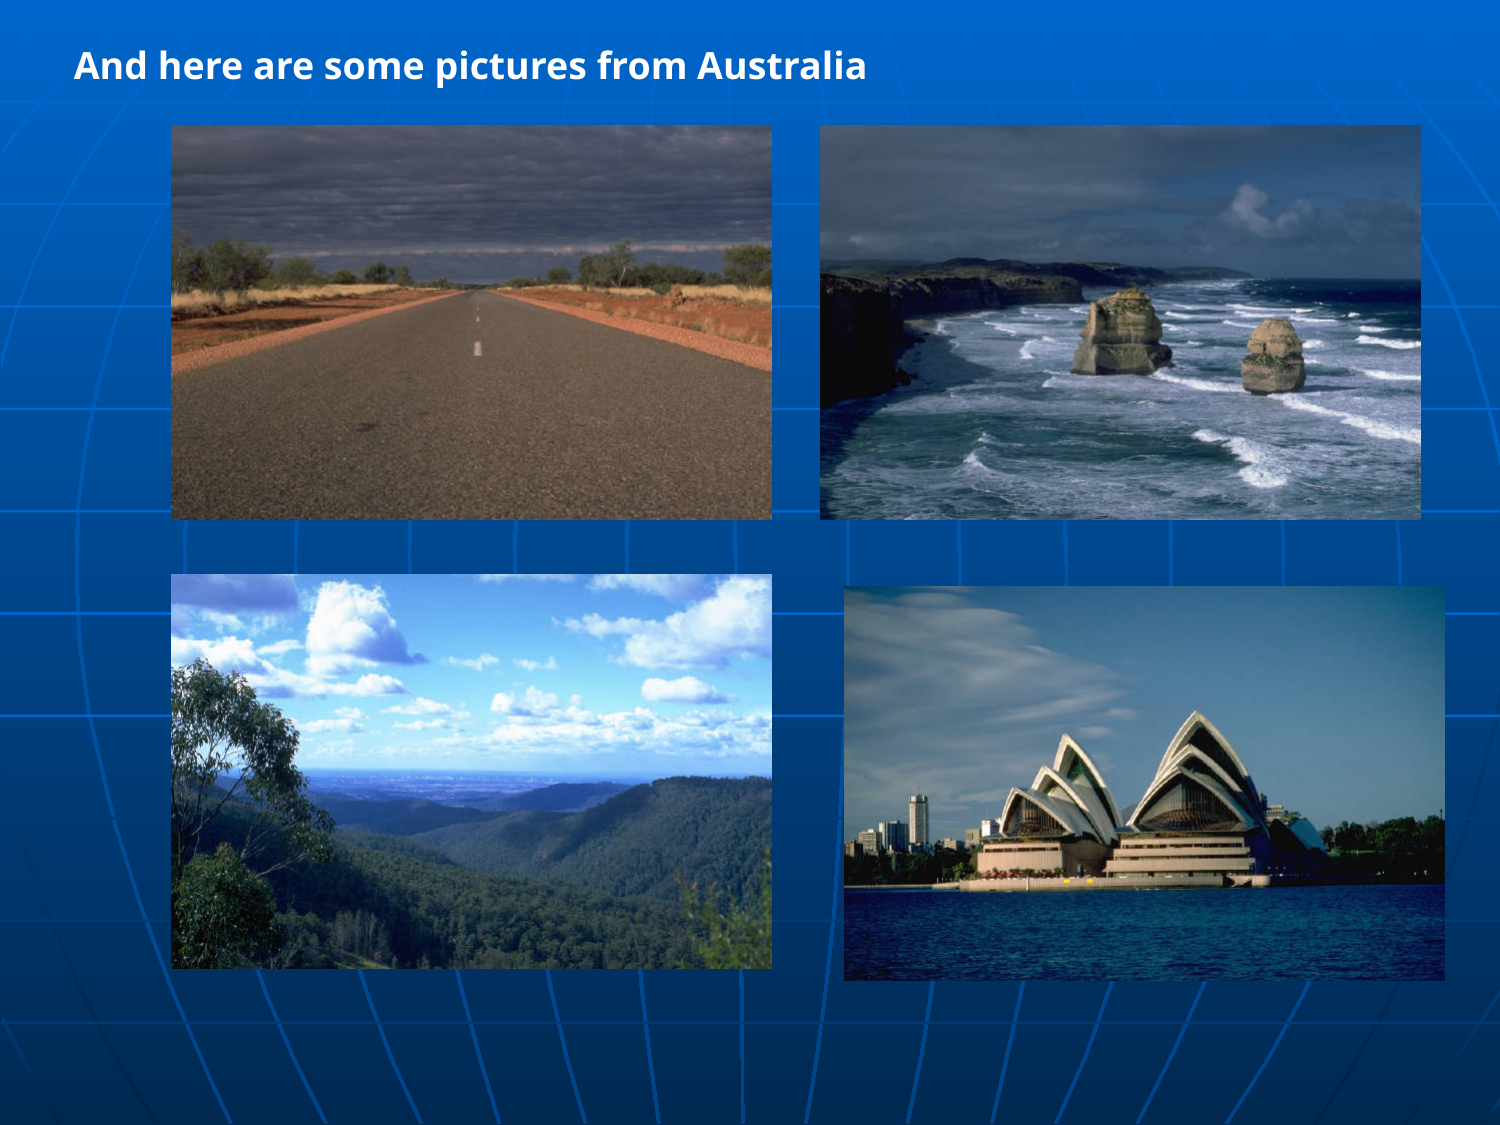

And here are some pictures from Australia